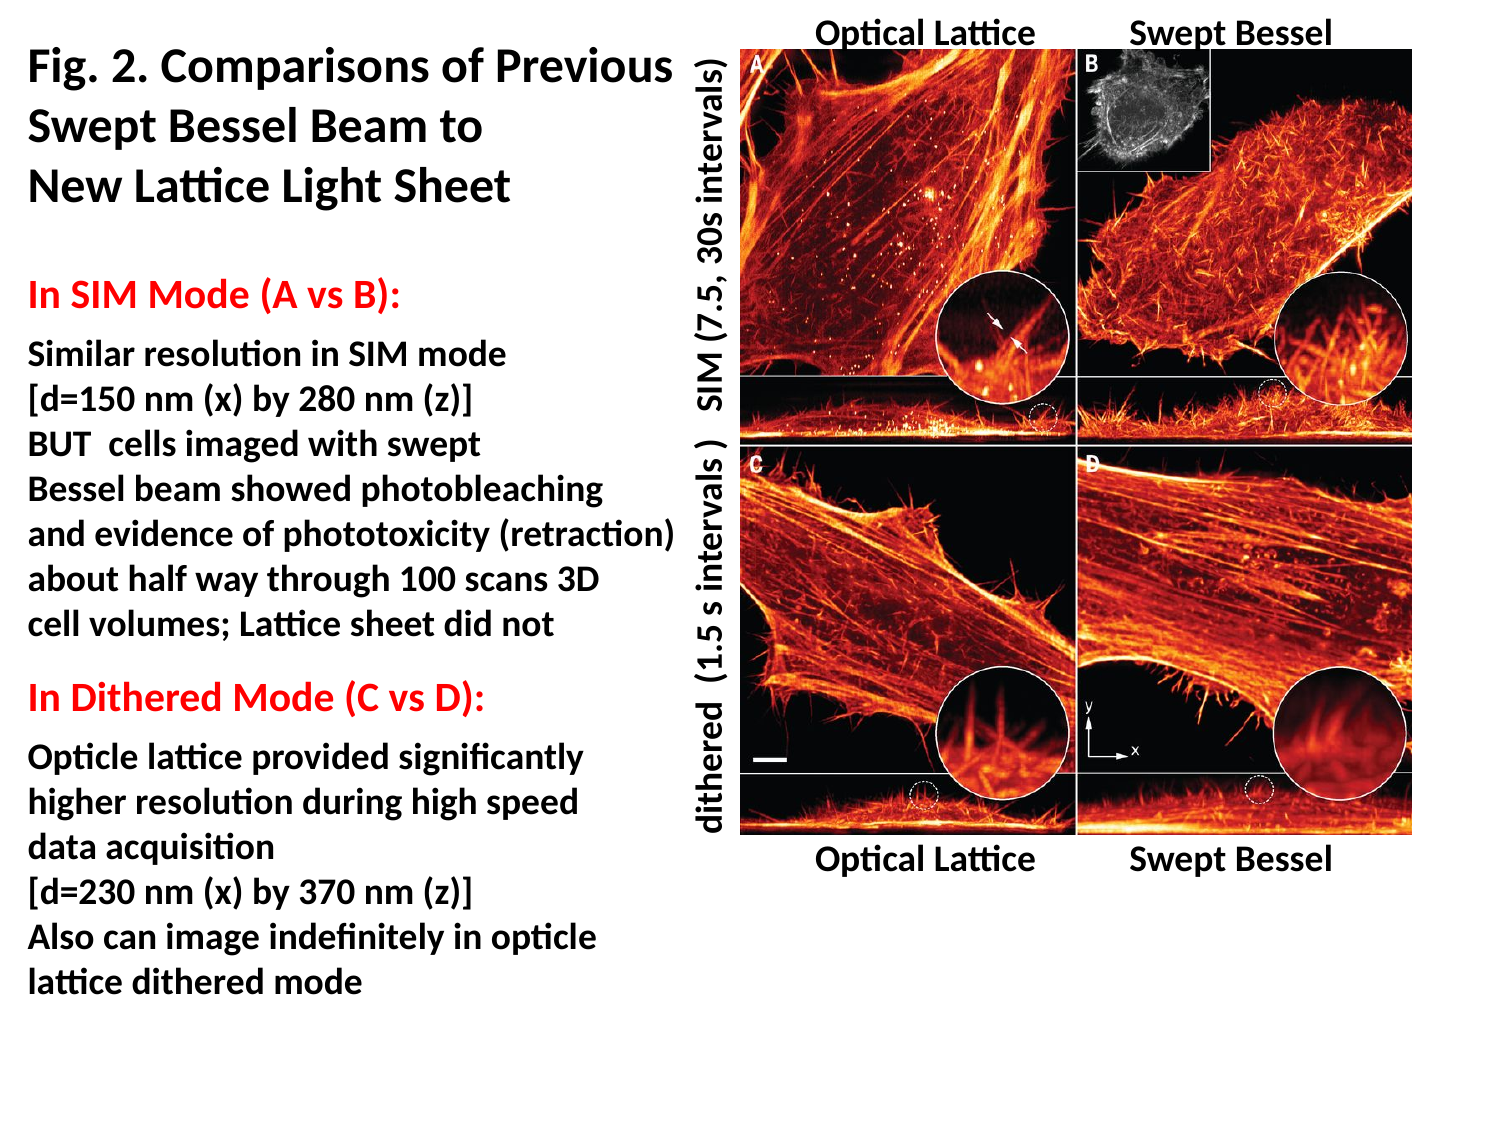

Optical Lattice Swept Bessel
Fig. 2. Comparisons of Previous
Swept Bessel Beam to
New Lattice Light Sheet
In SIM Mode (A vs B):
Similar resolution in SIM mode
[d=150 nm (x) by 280 nm (z)]
BUT cells imaged with swept
Bessel beam showed photobleaching
and evidence of phototoxicity (retraction)
about half way through 100 scans 3D
cell volumes; Lattice sheet did not
dithered (1.5 s intervals ) SIM (7.5, 30s intervals)
In Dithered Mode (C vs D):
Opticle lattice provided significantly
higher resolution during high speed
data acquisition
[d=230 nm (x) by 370 nm (z)]
Also can image indefinitely in opticle
lattice dithered mode
Optical Lattice Swept Bessel